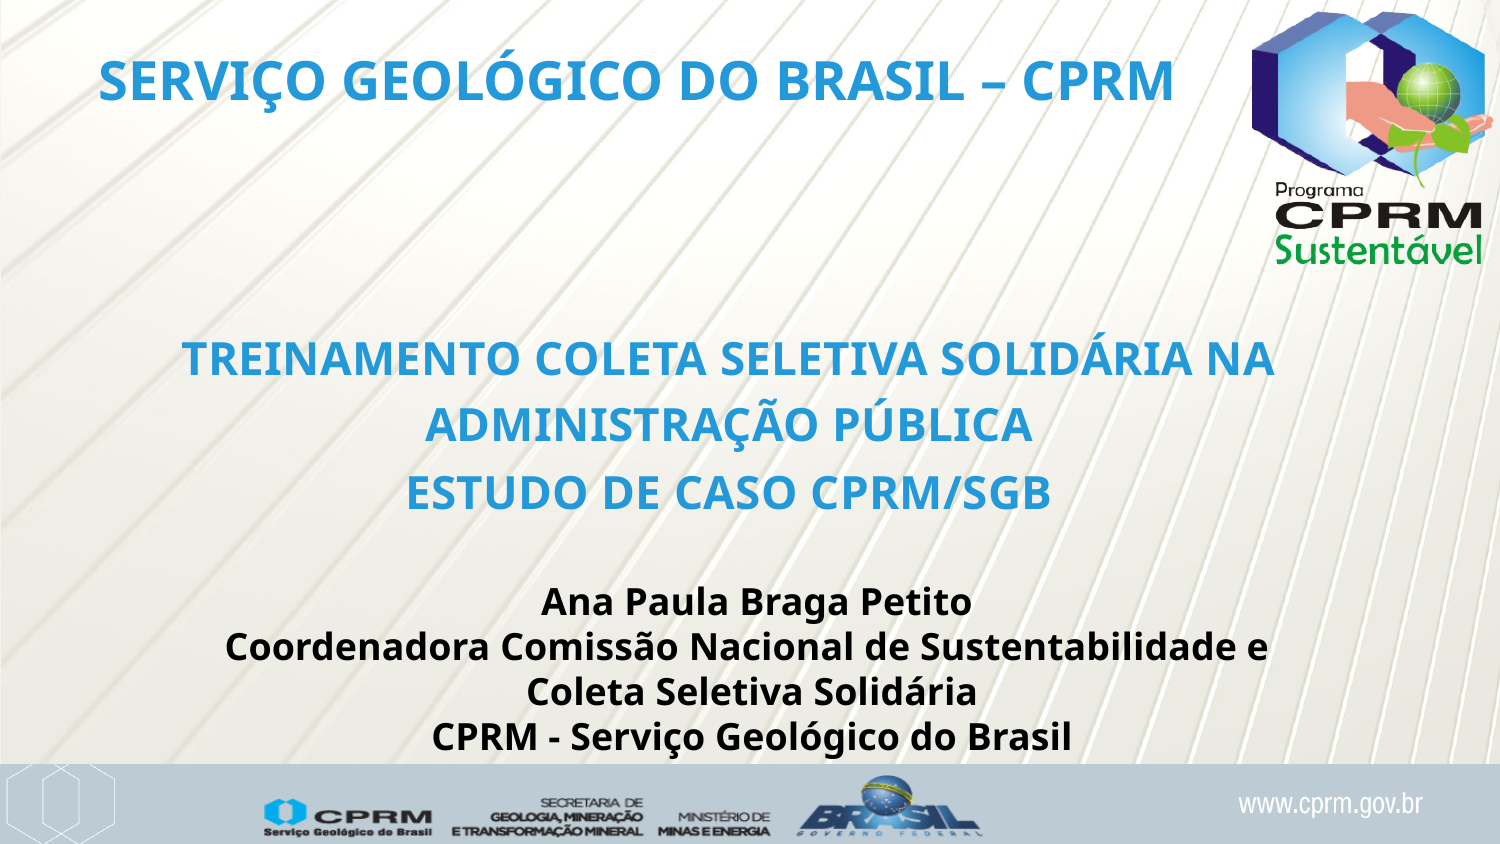

SERVIÇO GEOLÓGICO DO BRASIL – CPRM
TREINAMENTO COLETA SELETIVA SOLIDÁRIA NA ADMINISTRAÇÃO PÚBLICA
ESTUDO DE CASO CPRM/SGB
 Ana Paula Braga Petito
Coordenadora Comissão Nacional de Sustentabilidade e
Coleta Seletiva Solidária
CPRM - Serviço Geológico do Brasil